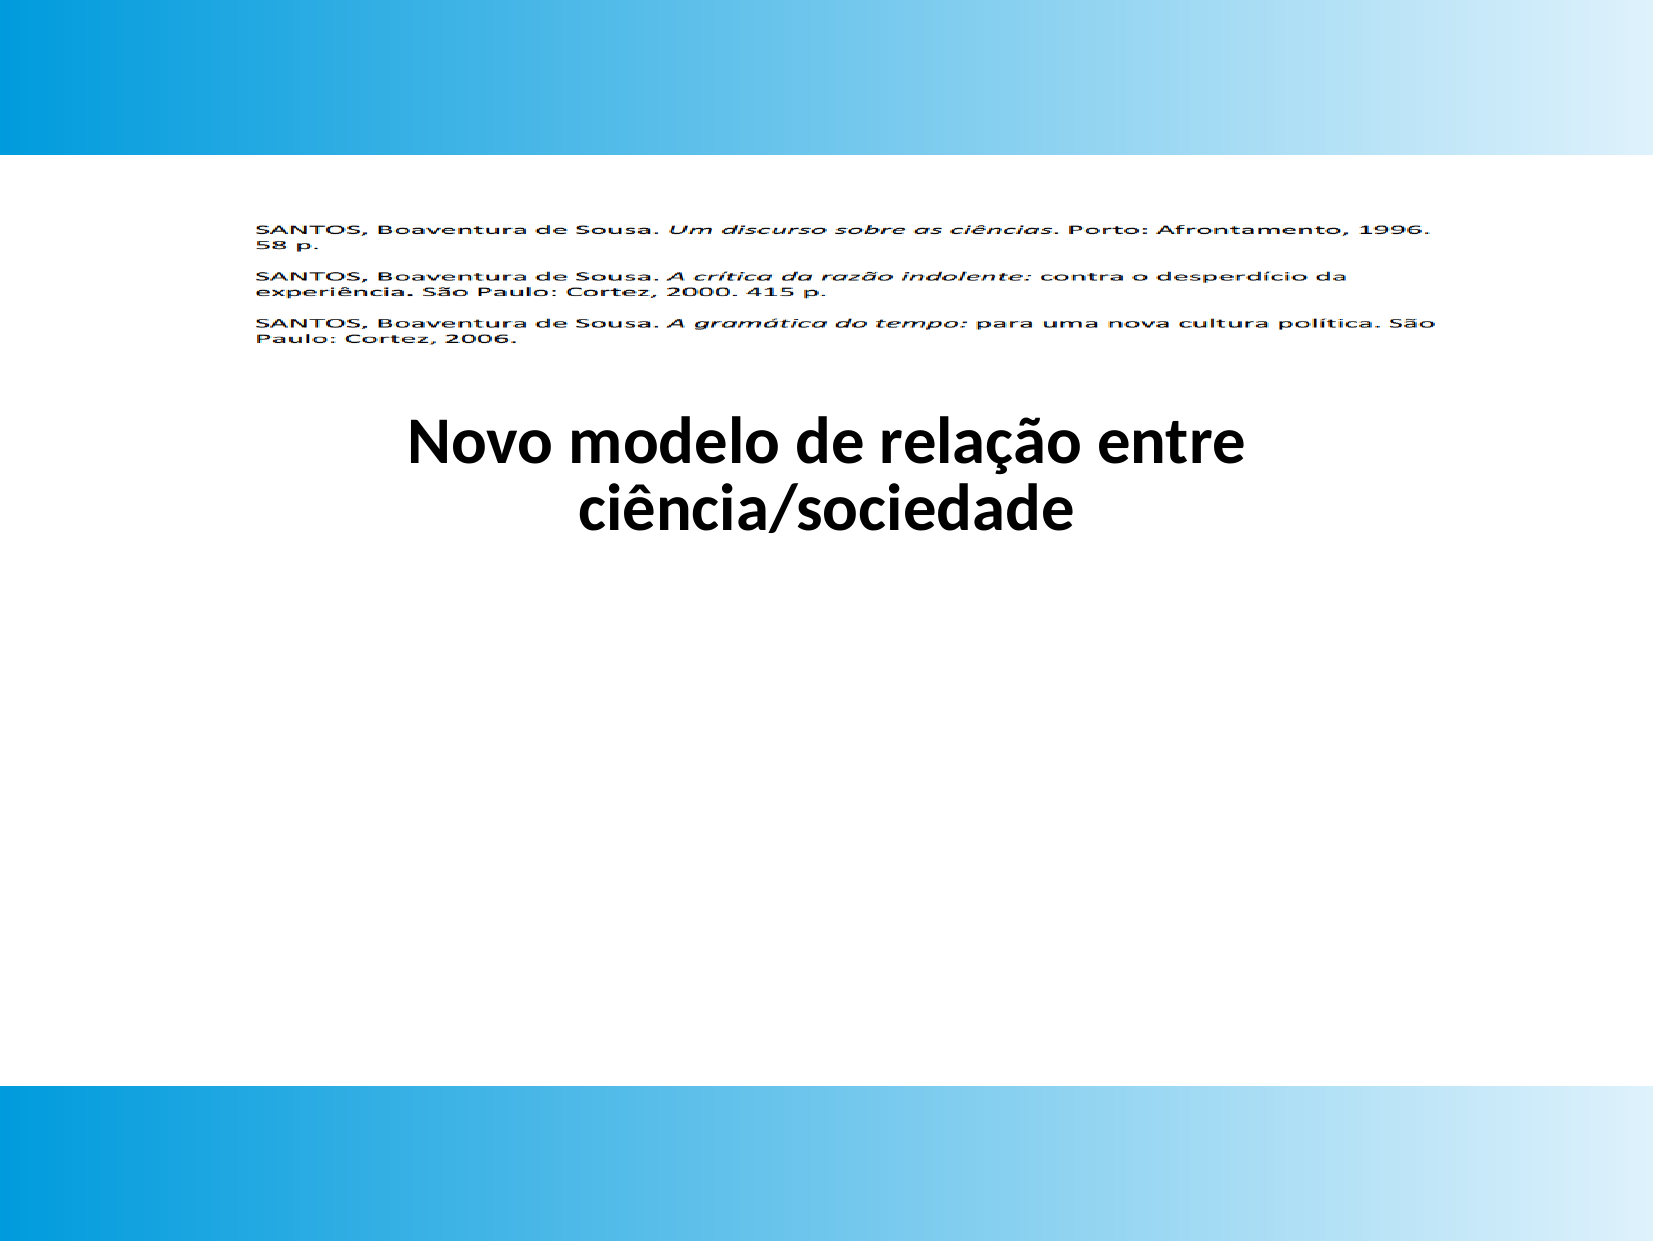

#
Novo modelo de relação entre ciência/sociedade